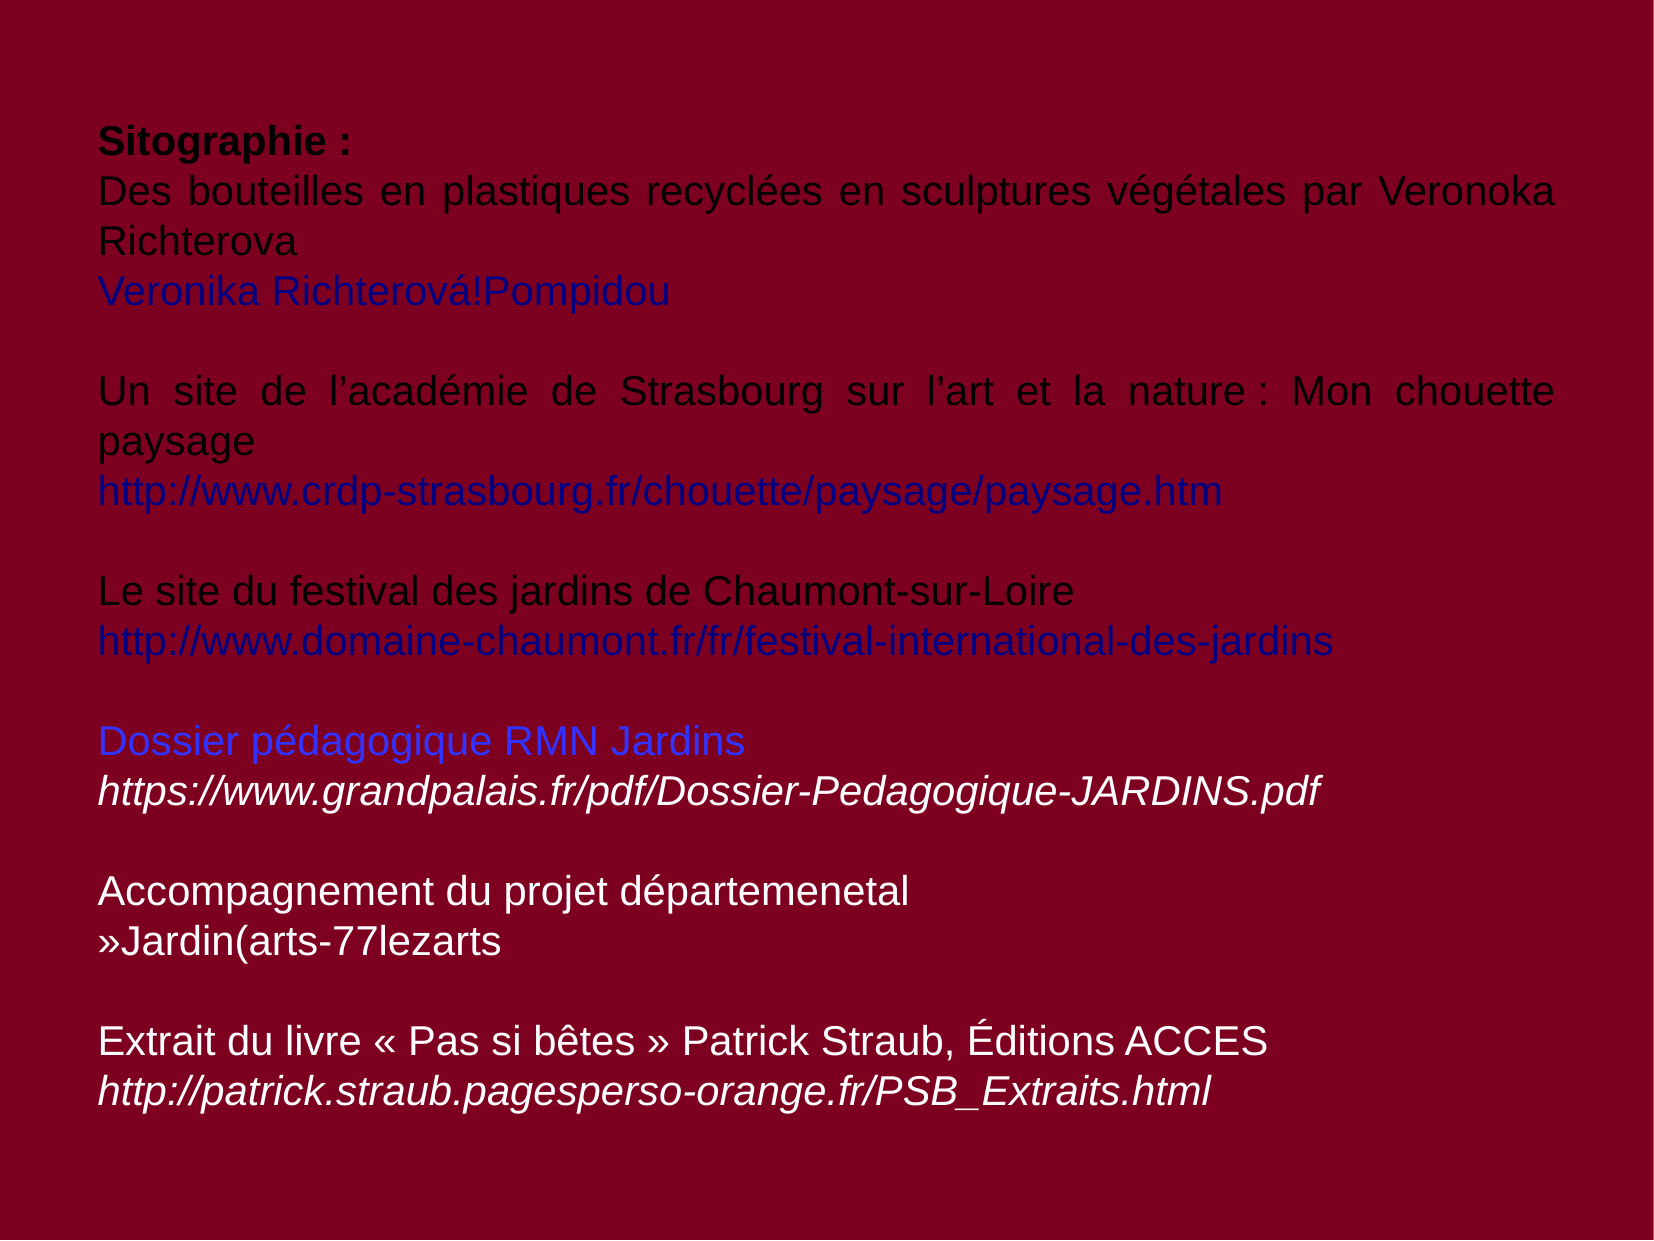

# Sitographie :
Des bouteilles en plastiques recyclées en sculptures végétales par Veronoka Richterova
Veronika Richterová!Pompidou
Un site de l’académie de Strasbourg sur l’art et la nature : Mon chouette paysage
http://www.crdp-strasbourg.fr/chouette/paysage/paysage.htm
Le site du festival des jardins de Chaumont-sur-Loire
http://www.domaine-chaumont.fr/fr/festival-international-des-jardins
Dossier pédagogique RMN Jardins
https://www.grandpalais.fr/pdf/Dossier-Pedagogique-JARDINS.pdf
Accompagnement du projet départemenetal
»Jardin(arts-77lezarts
Extrait du livre « Pas si bêtes » Patrick Straub, Éditions ACCES
http://patrick.straub.pagesperso-orange.fr/PSB_Extraits.html